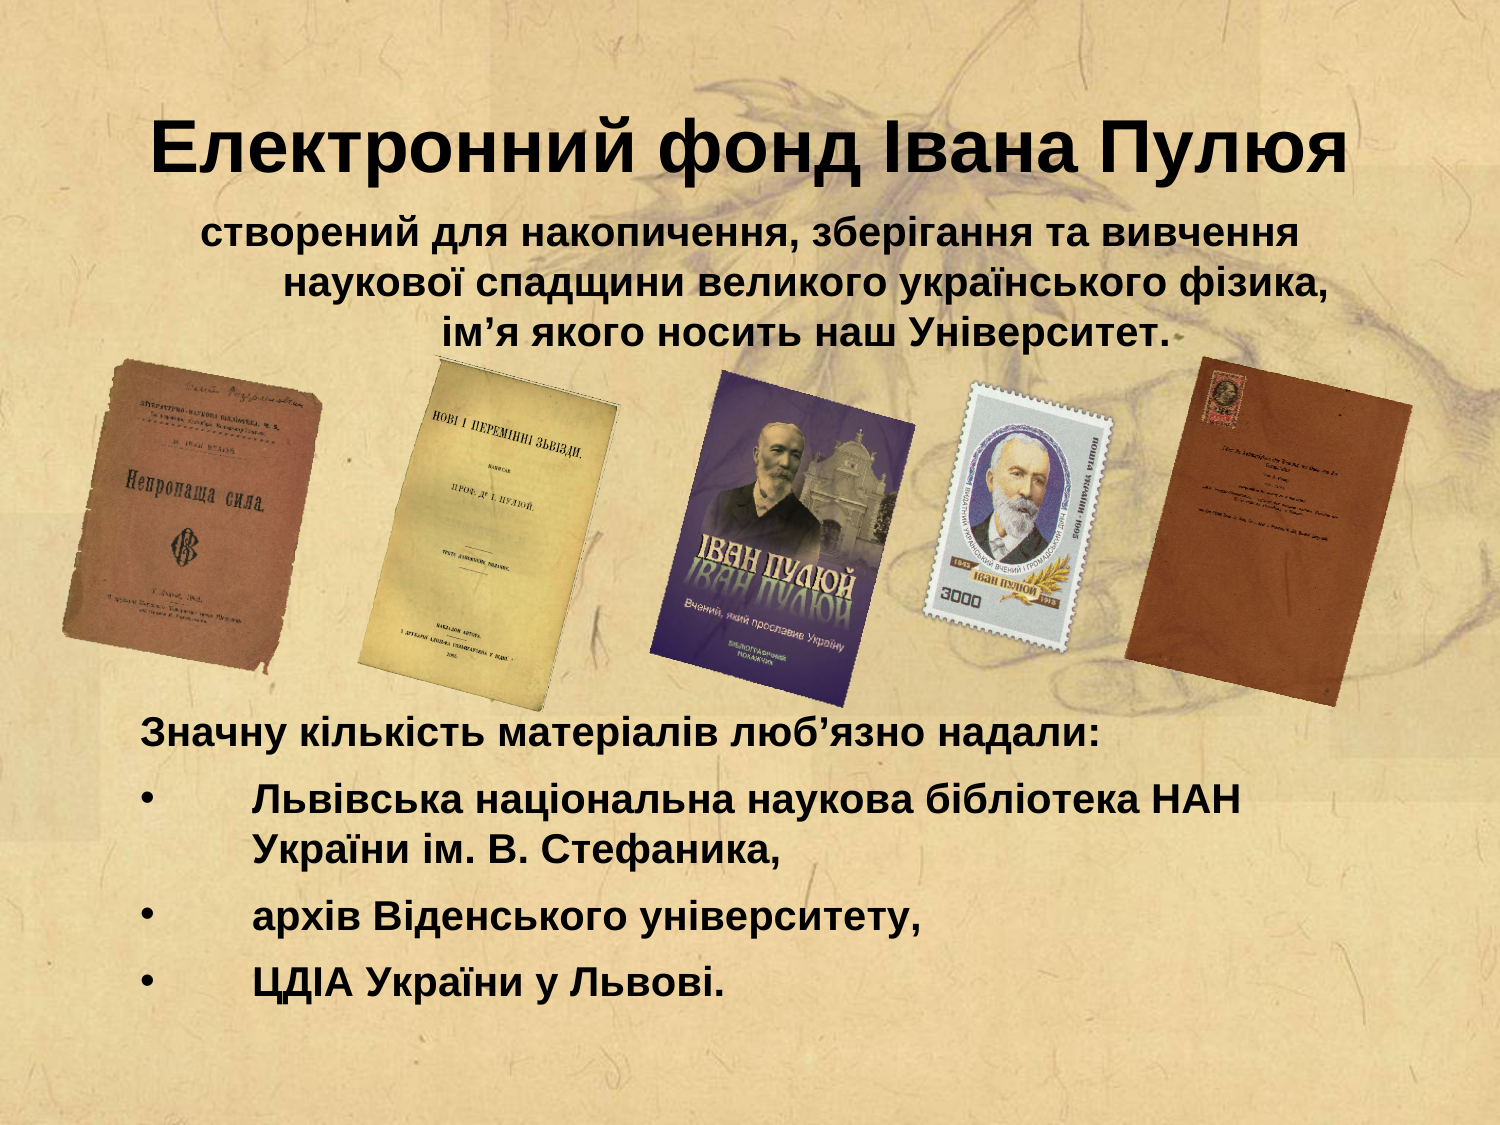

# Електронний фонд Івана Пулюя
створений для накопичення, зберігання та вивчення наукової спадщини великого українського фізика, ім’я якого носить наш Університет.
Значну кількість матеріалів люб’язно надали:
Львівська національна наукова бібліотека НАН України ім. В. Стефаника,
архів Віденського університету,
ЦДІА України у Львові.